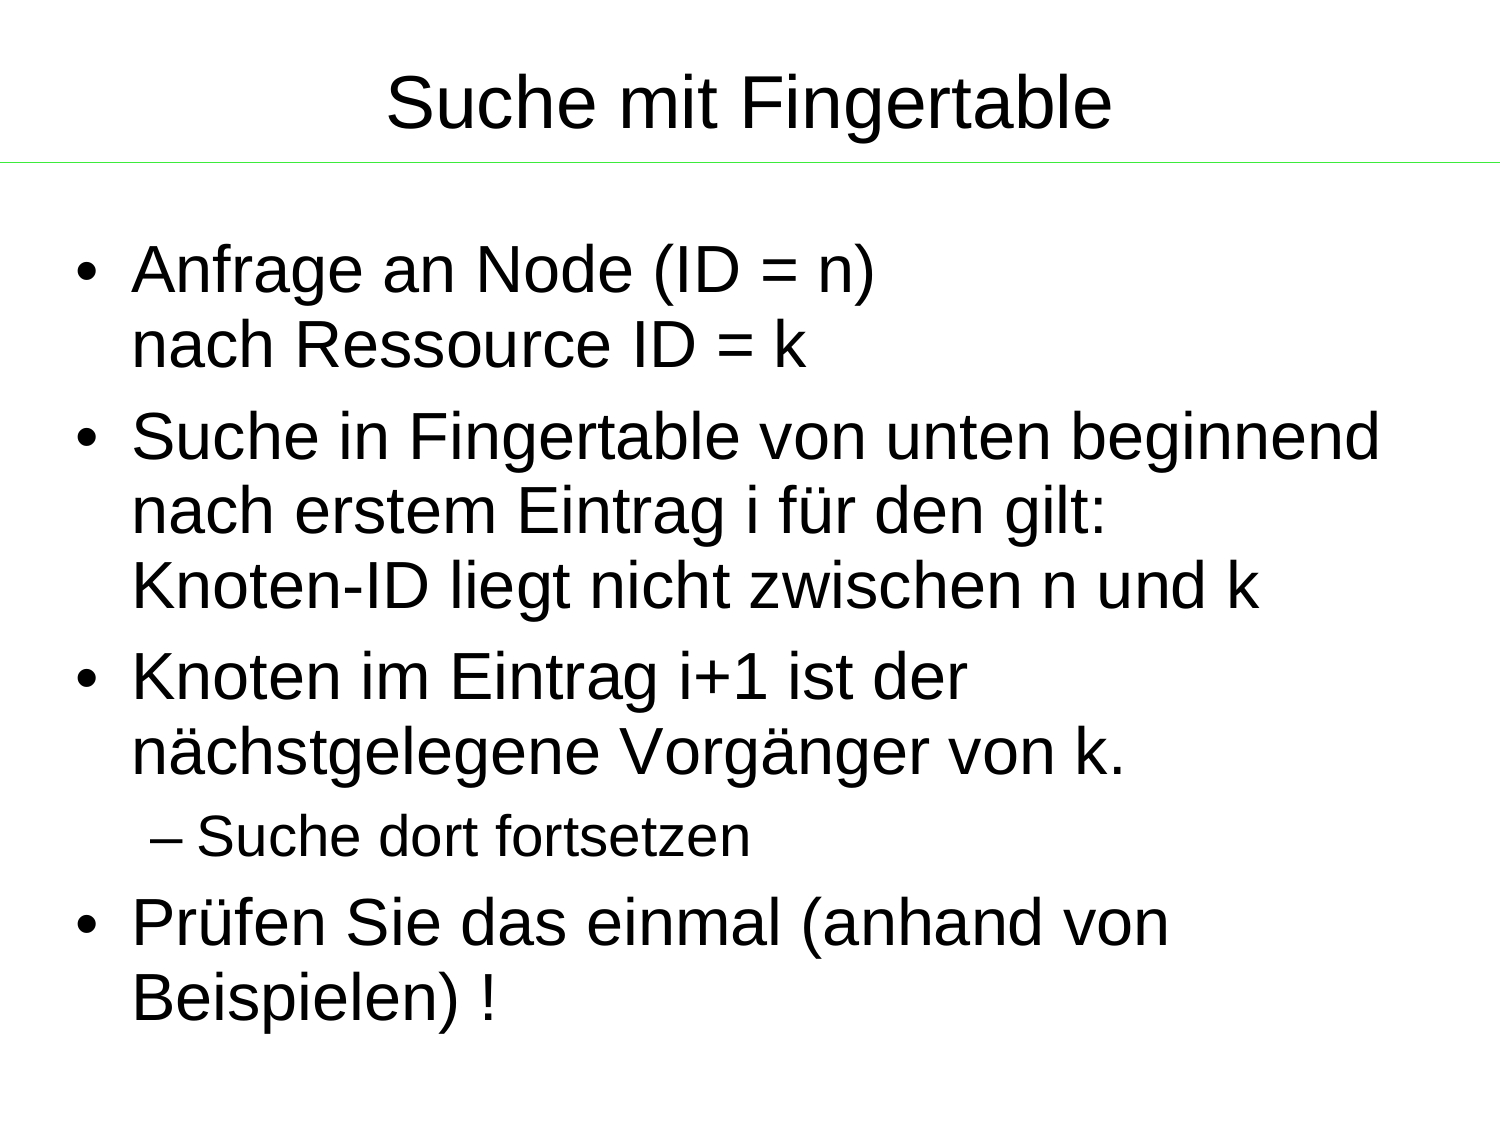

# Suche mit Fingertable
Anfrage an Node (ID = n)
nach Ressource ID = k
Suche in Fingertable von unten beginnend nach erstem Eintrag i für den gilt:
Knoten-ID liegt nicht zwischen n und k
Knoten im Eintrag i+1 ist der nächstgelegene Vorgänger von k.
Suche dort fortsetzen
Prüfen Sie das einmal (anhand von Beispielen) !